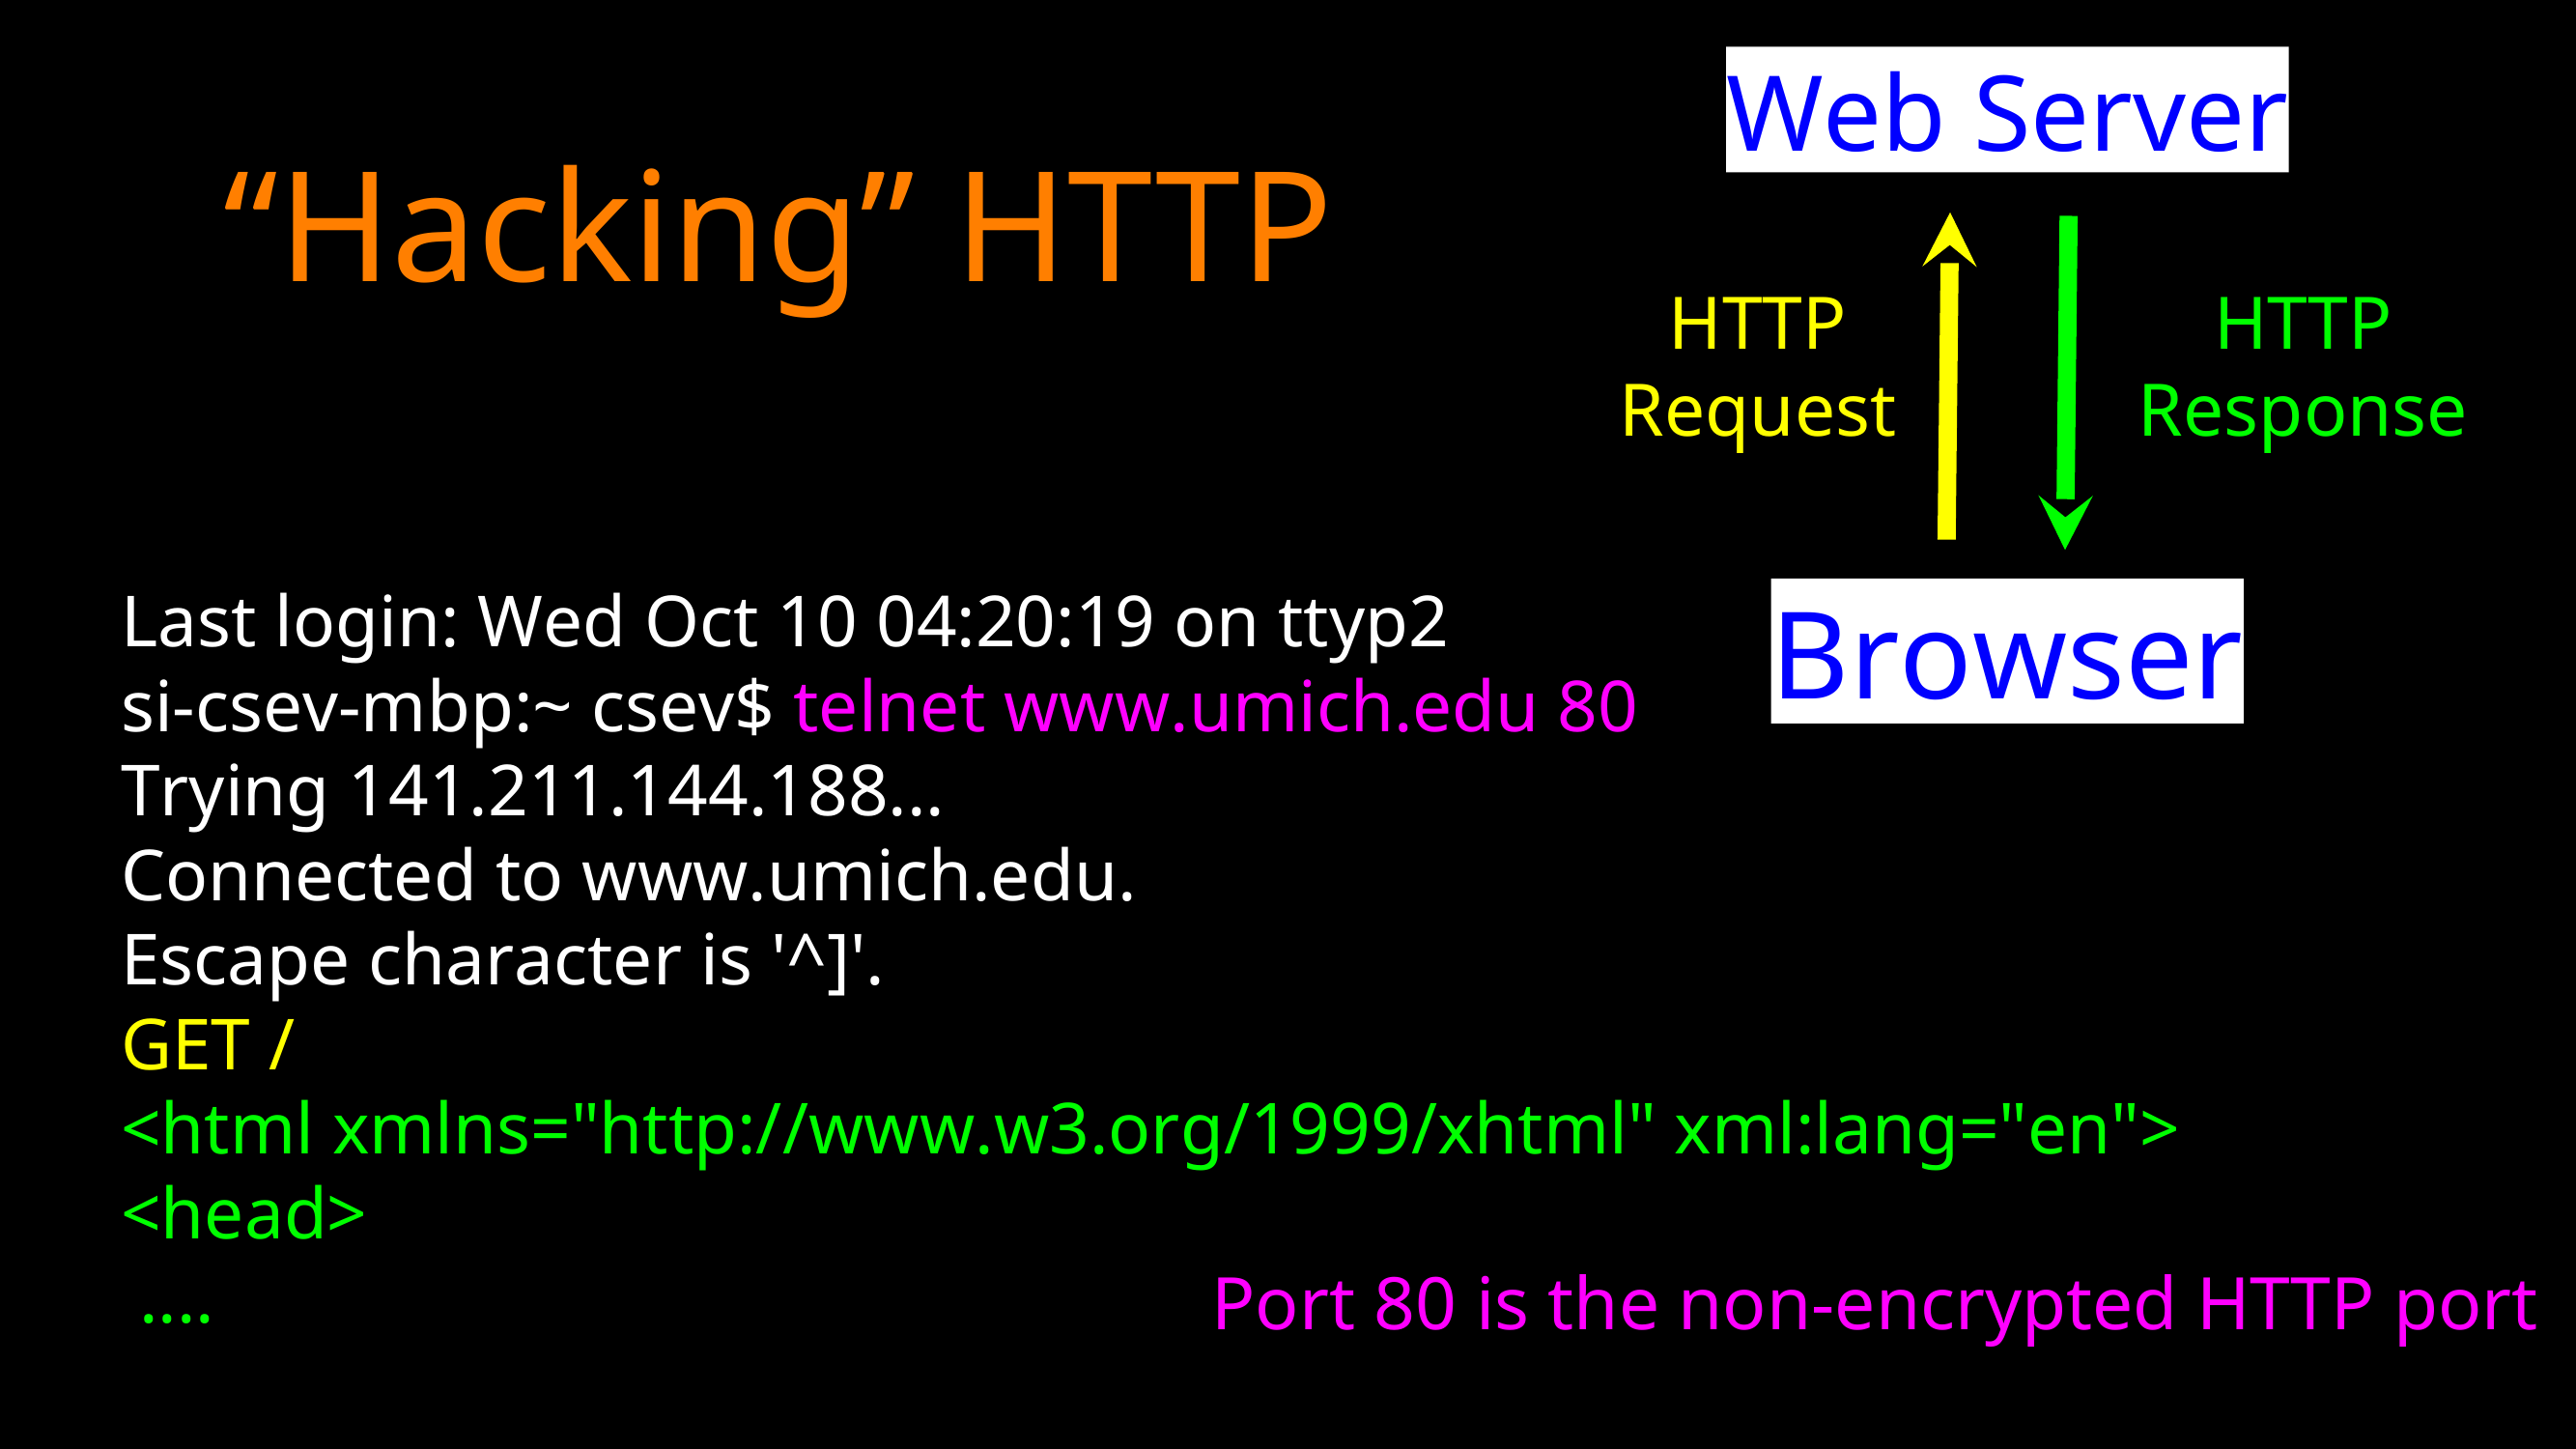

# “Hacking” HTTP
Web Server
HTTP
Request
HTTP
Response
Browser
Last login: Wed Oct 10 04:20:19 on ttyp2
si-csev-mbp:~ csev$ telnet www.umich.edu 80
Trying 141.211.144.188...
Connected to www.umich.edu.
Escape character is '^]'.
GET /
<html xmlns="http://www.w3.org/1999/xhtml" xml:lang="en">
<head>
 ....
Port 80 is the non-encrypted HTTP port